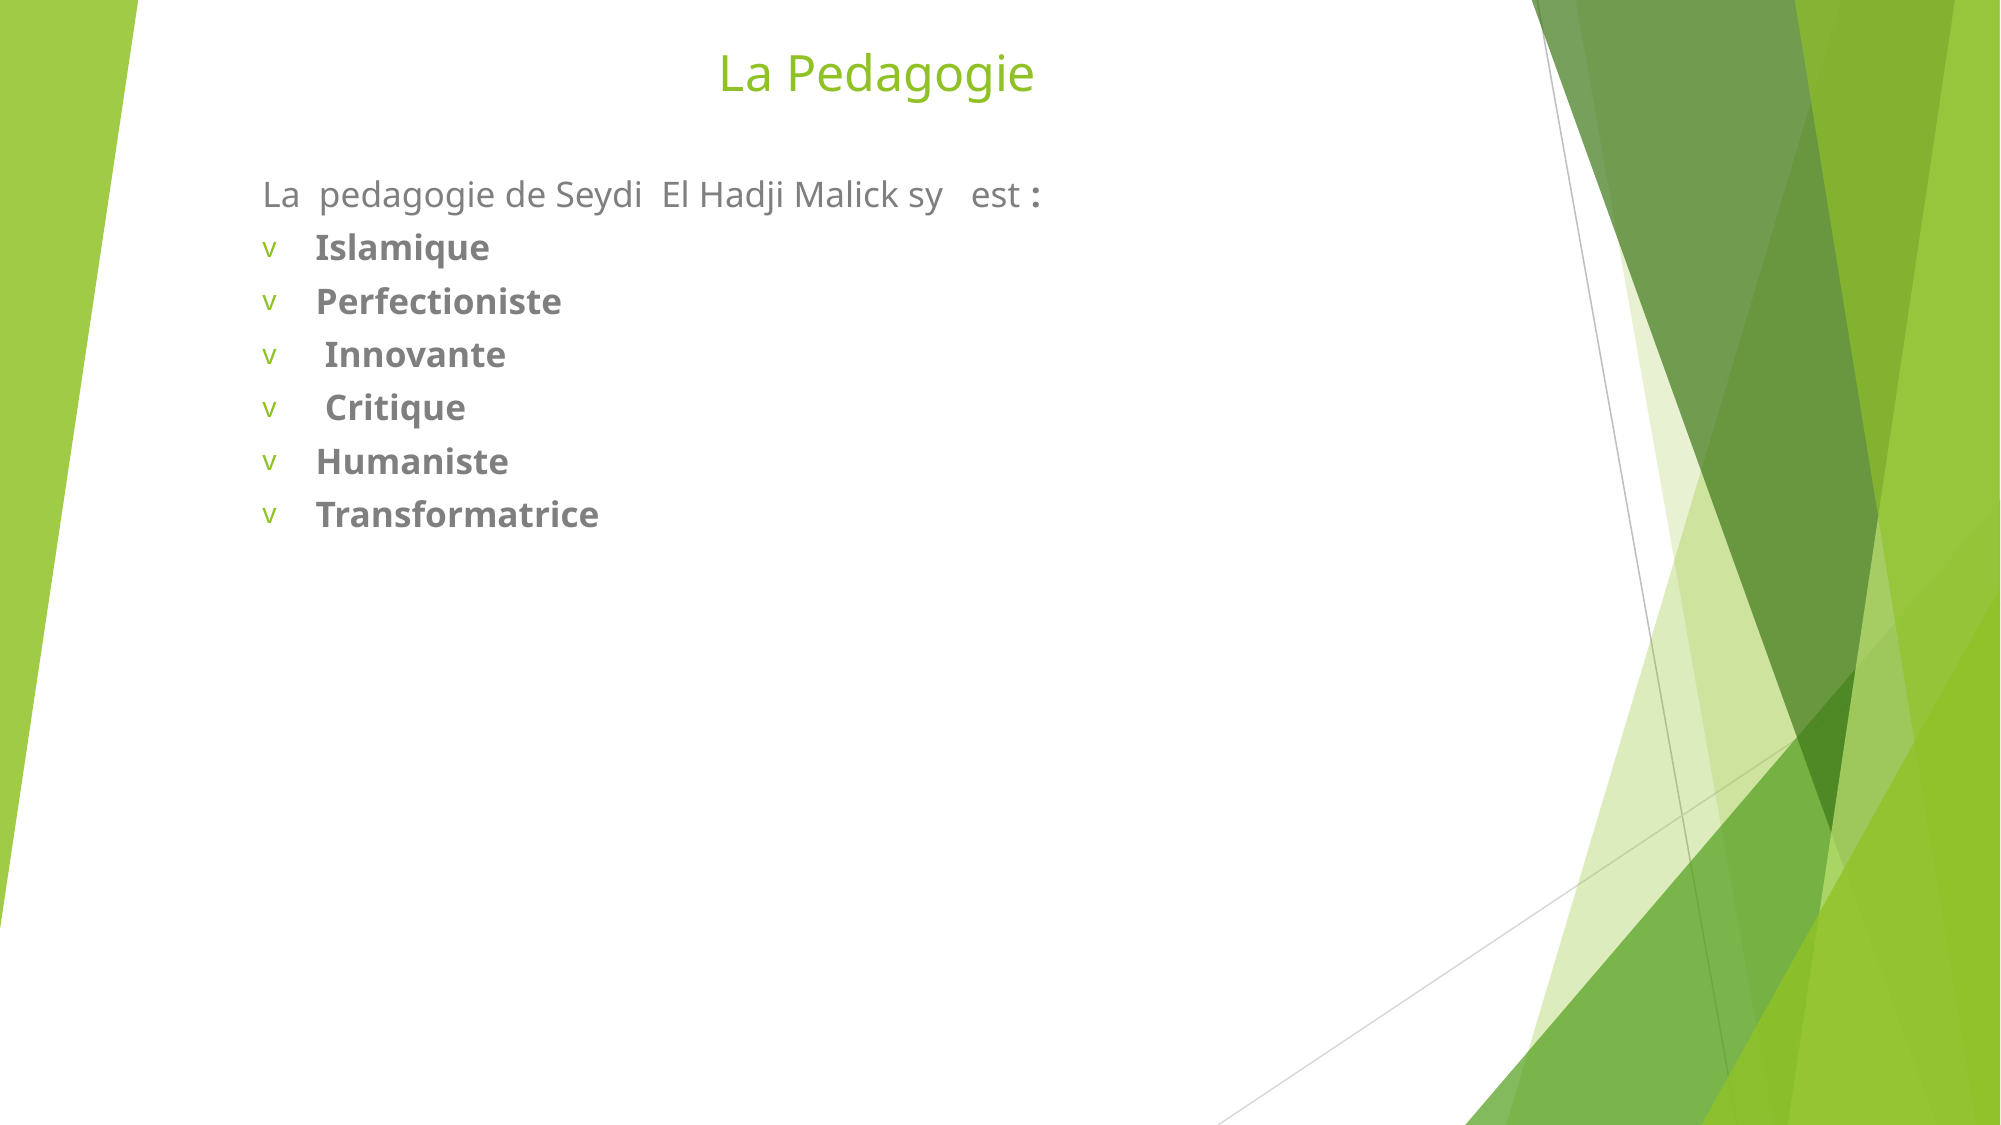

# La Pedagogie
La pedagogie de Seydi El Hadji Malick sy est :
 Islamique
 Perfectioniste
 Innovante
 Critique
 Humaniste
 Transformatrice